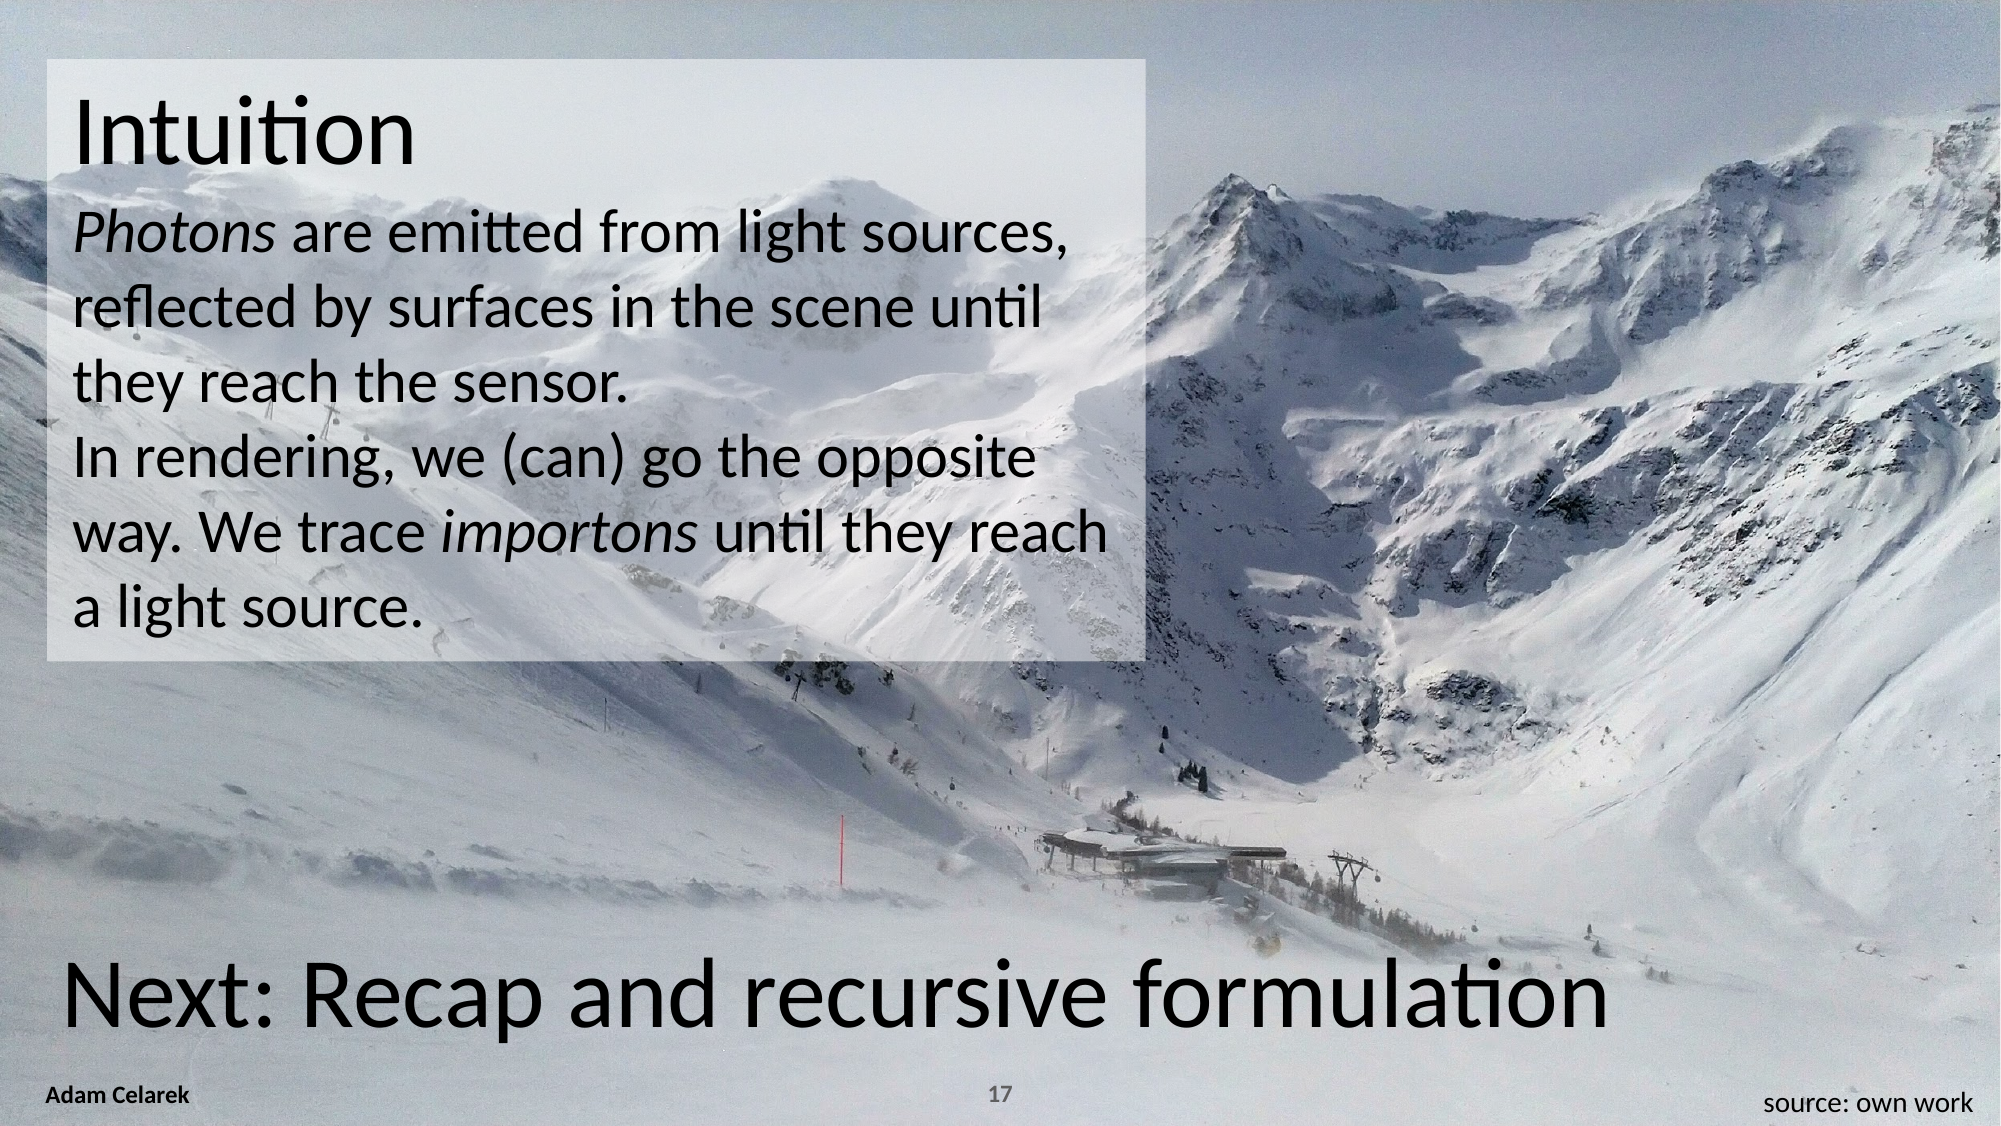

Intuition
Photons are emitted from light sources, reflected by surfaces in the scene until they reach the sensor.
In rendering, we (can) go the opposite way. We trace importons until they reach a light source.
Next: Recap and recursive formulation
source: own work
Adam Celarek